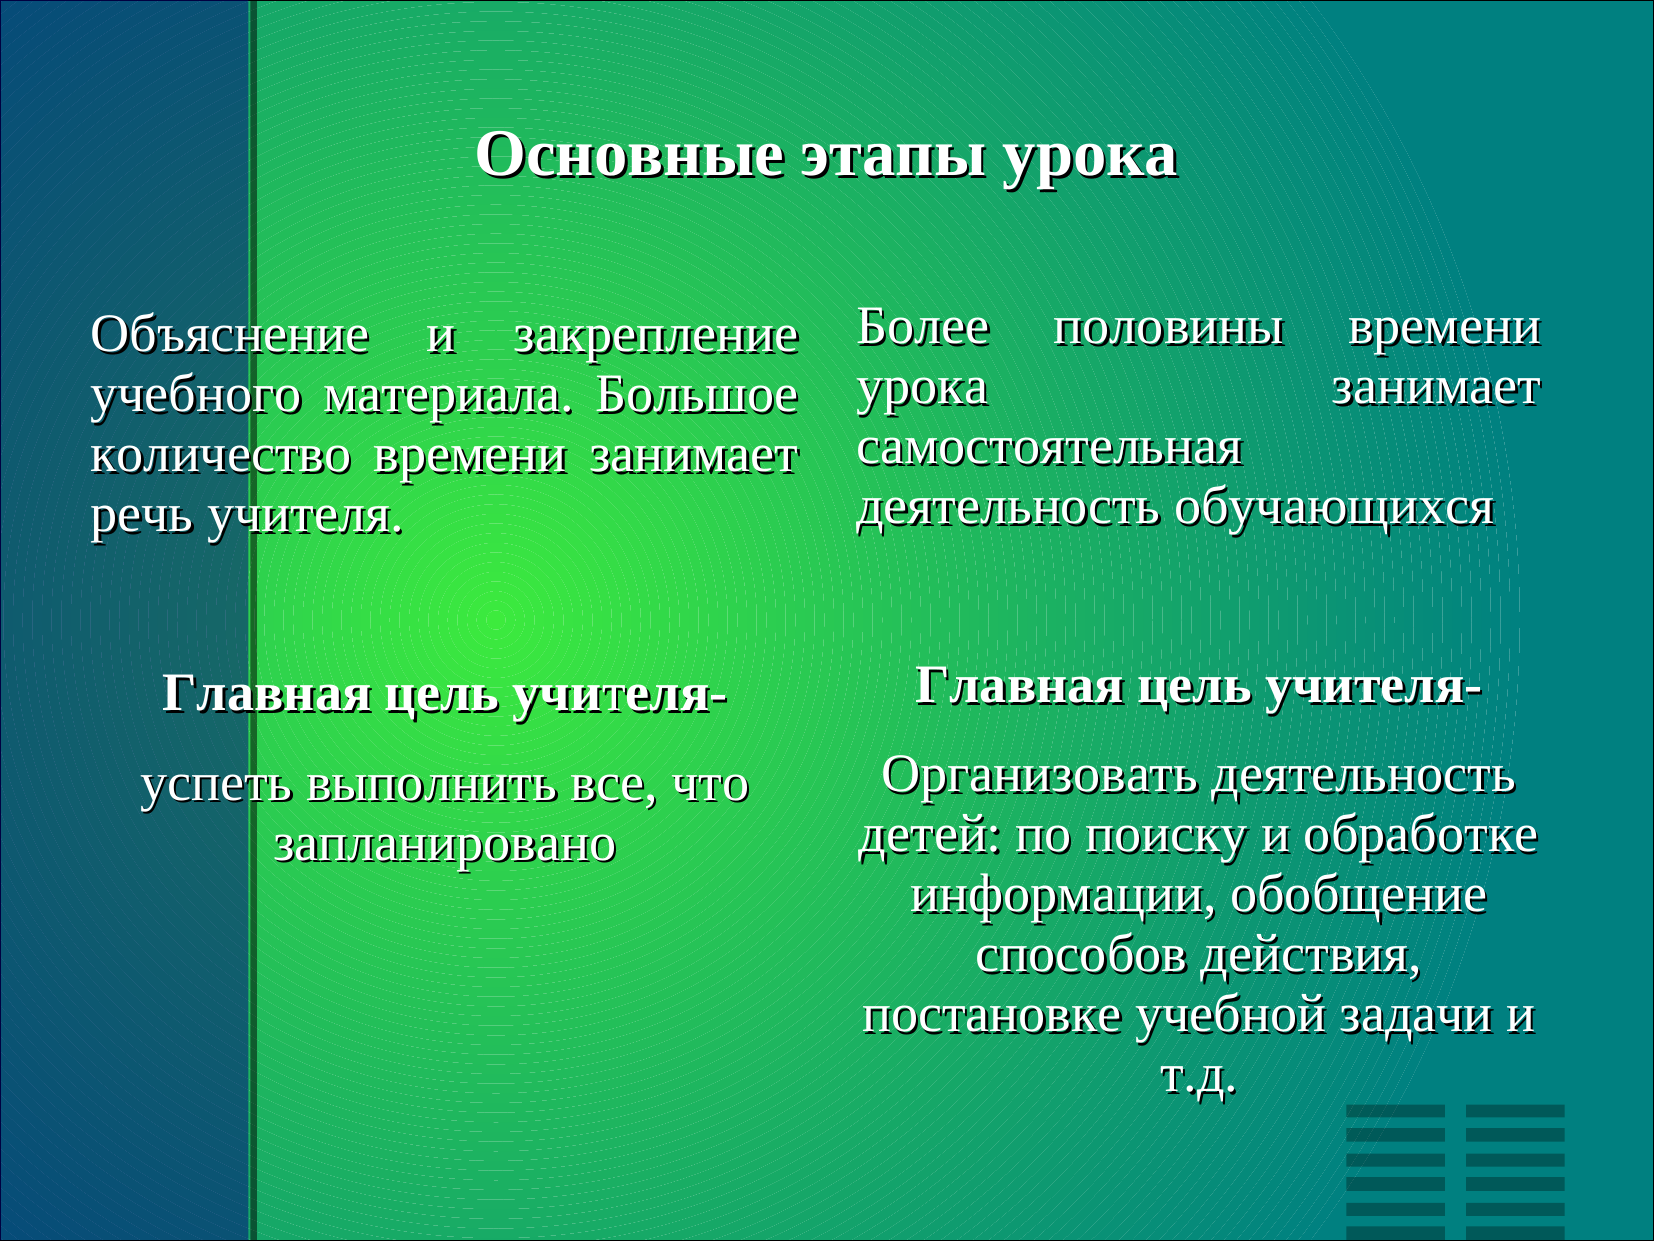

# Основные этапы урока
Более половины времени урока занимает самостоятельная деятельность обучающихся
Главная цель учителя-
Организовать деятельность детей: по поиску и обработке информации, обобщение способов действия, постановке учебной задачи и т.д.
Объяснение и закрепление учебного материала. Большое количество времени занимает речь учителя.
Главная цель учителя-
успеть выполнить все, что запланировано